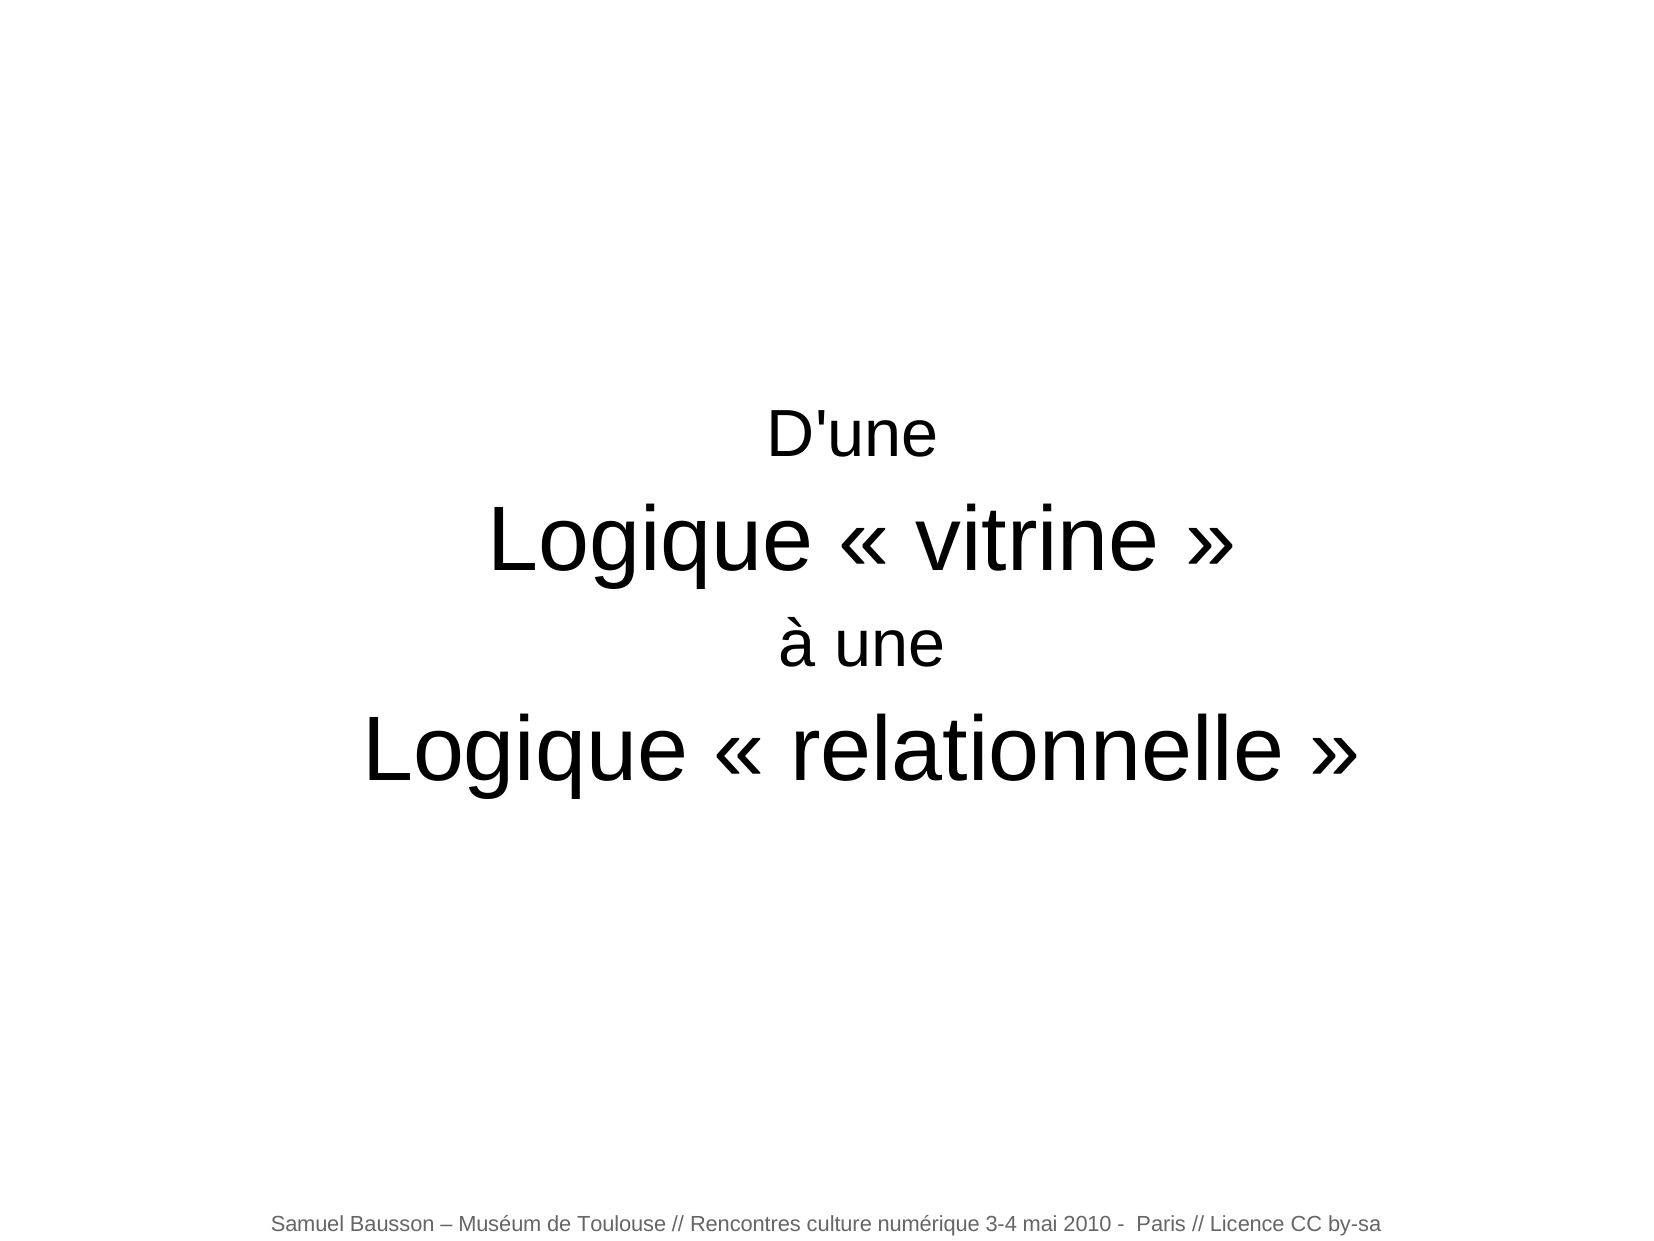

# D'une
Logique « vitrine »
à une
Logique « relationnelle »